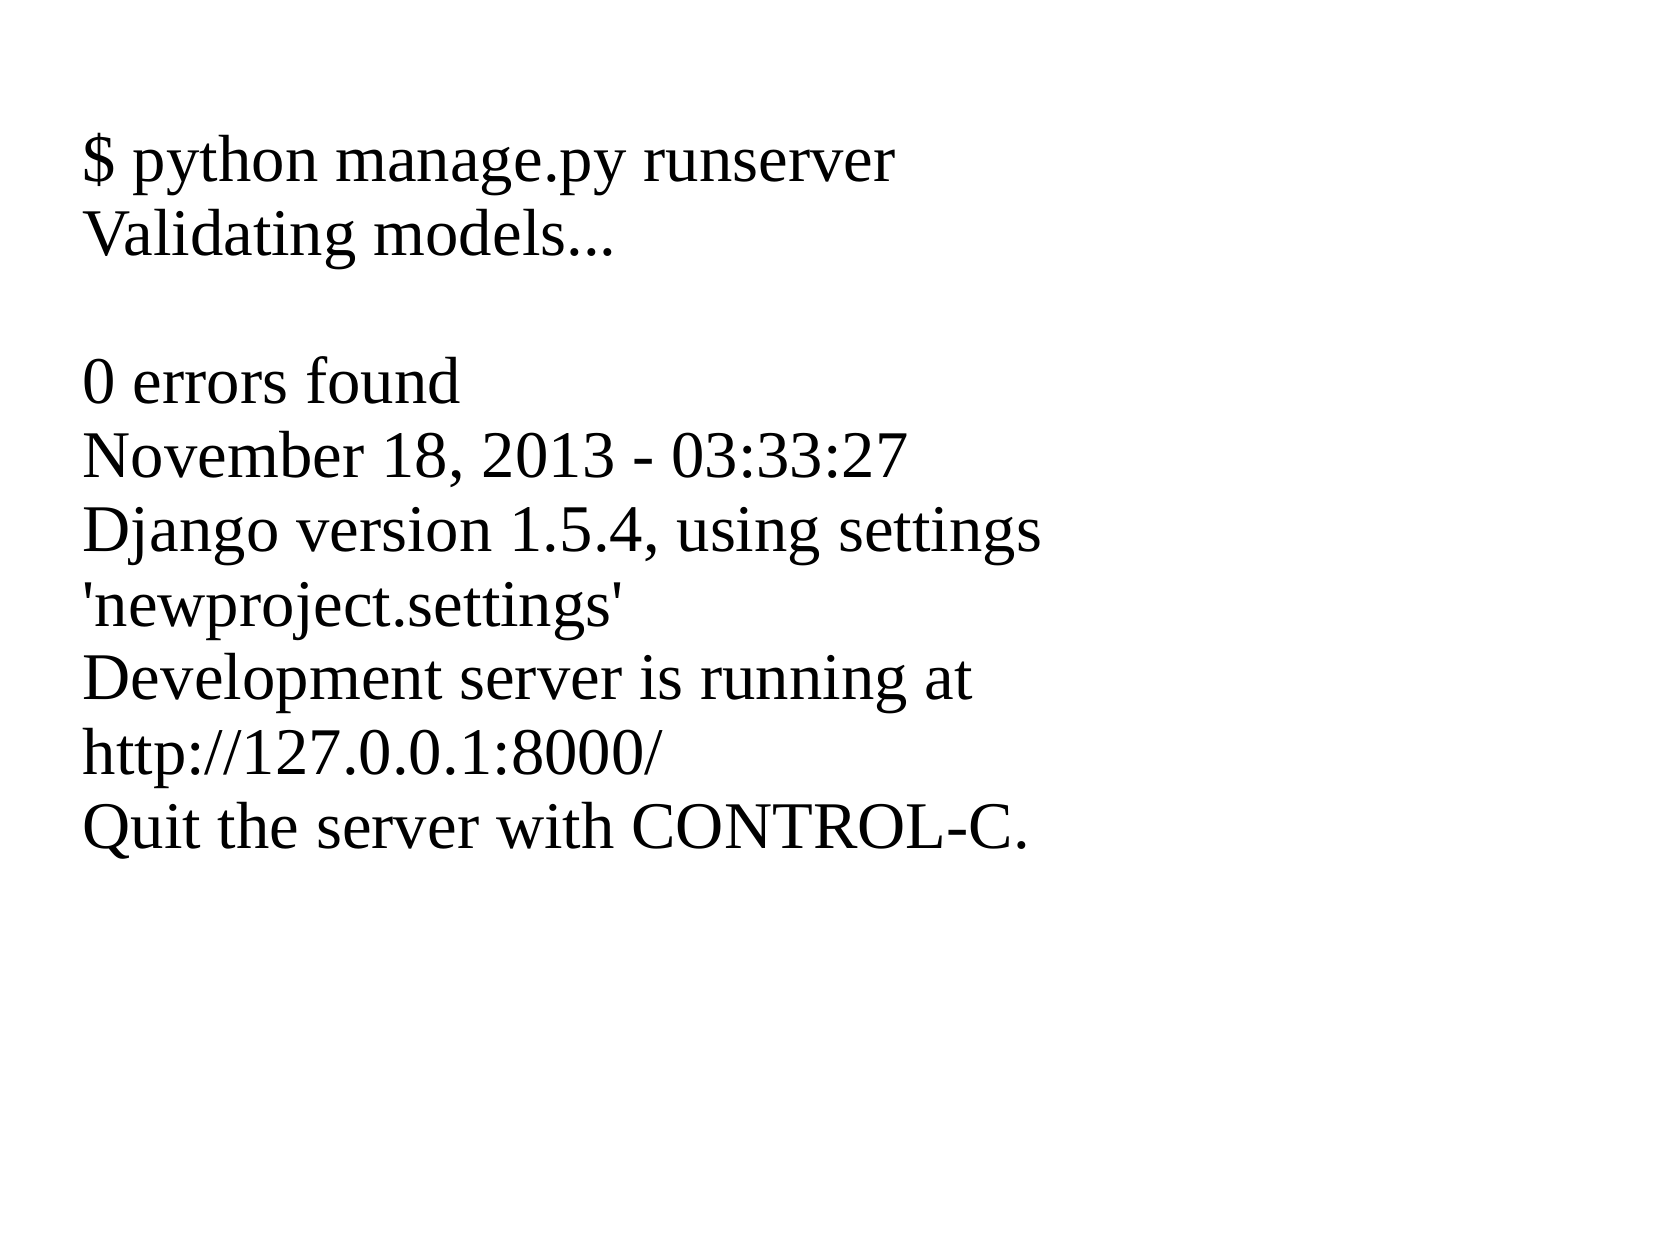

# $ python manage.py runserver
Validating models...
0 errors found
November 18, 2013 - 03:33:27
Django version 1.5.4, using settings 'newproject.settings'
Development server is running at http://127.0.0.1:8000/
Quit the server with CONTROL-C.